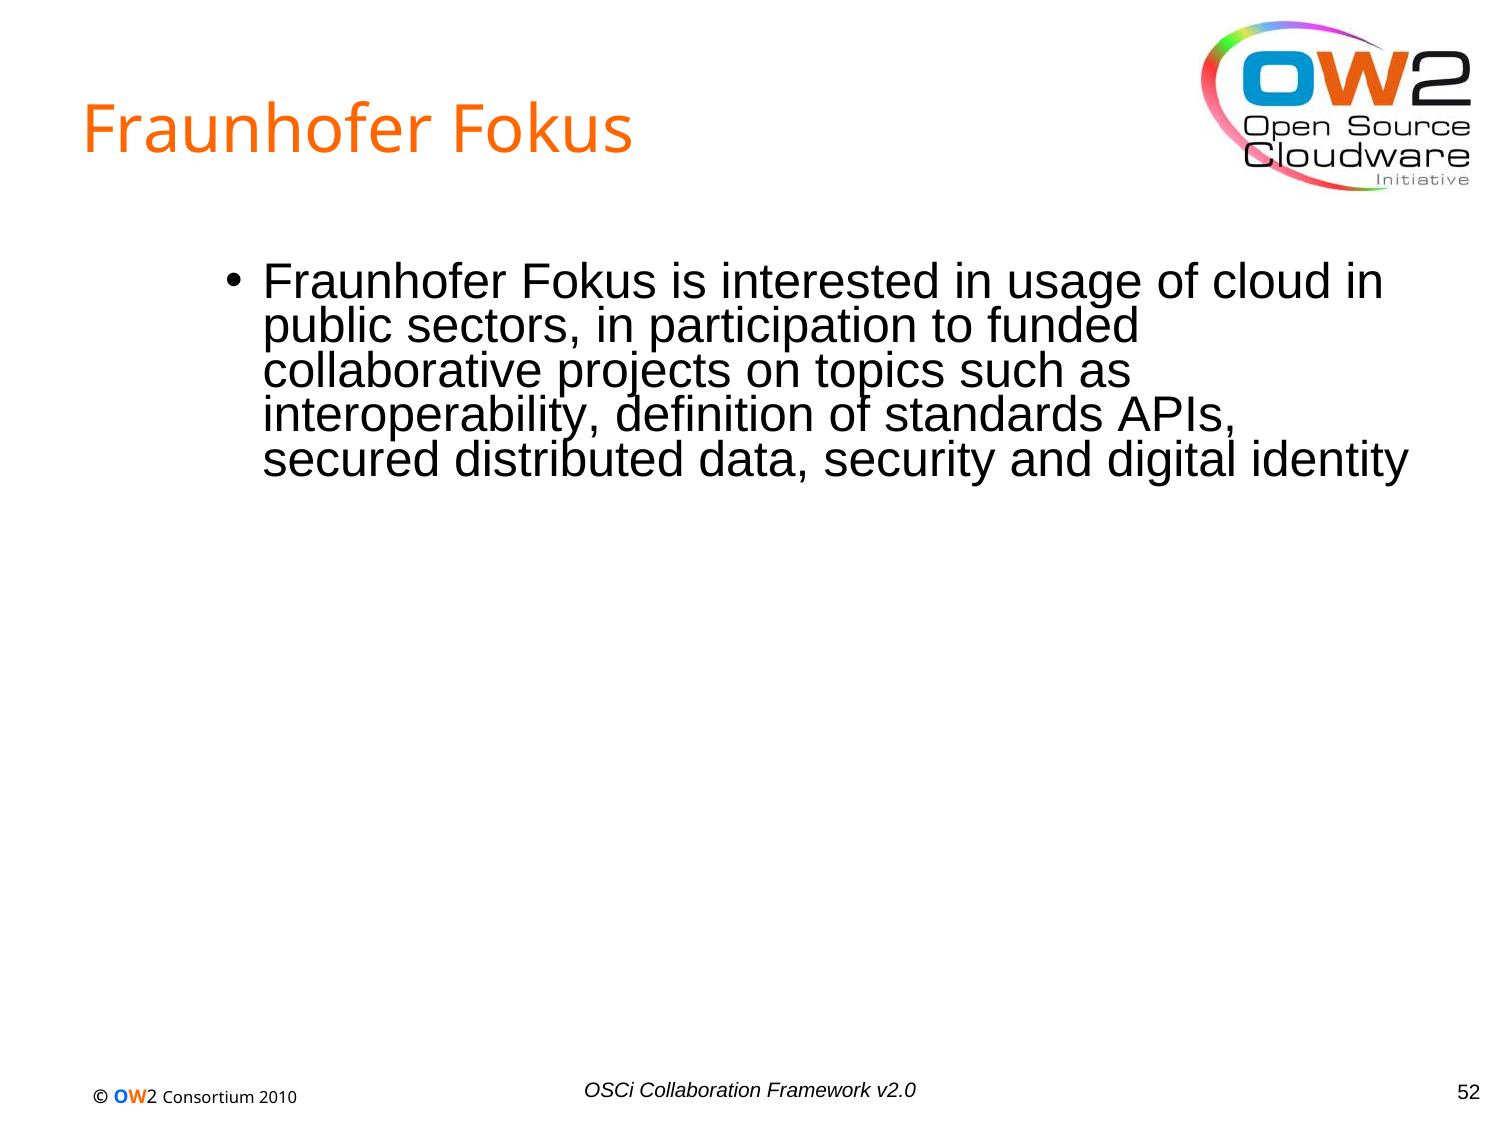

# Fraunhofer Fokus
Fraunhofer Fokus is interested in usage of cloud in public sectors, in participation to funded collaborative projects on topics such as interoperability, definition of standards APIs, secured distributed data, security and digital identity